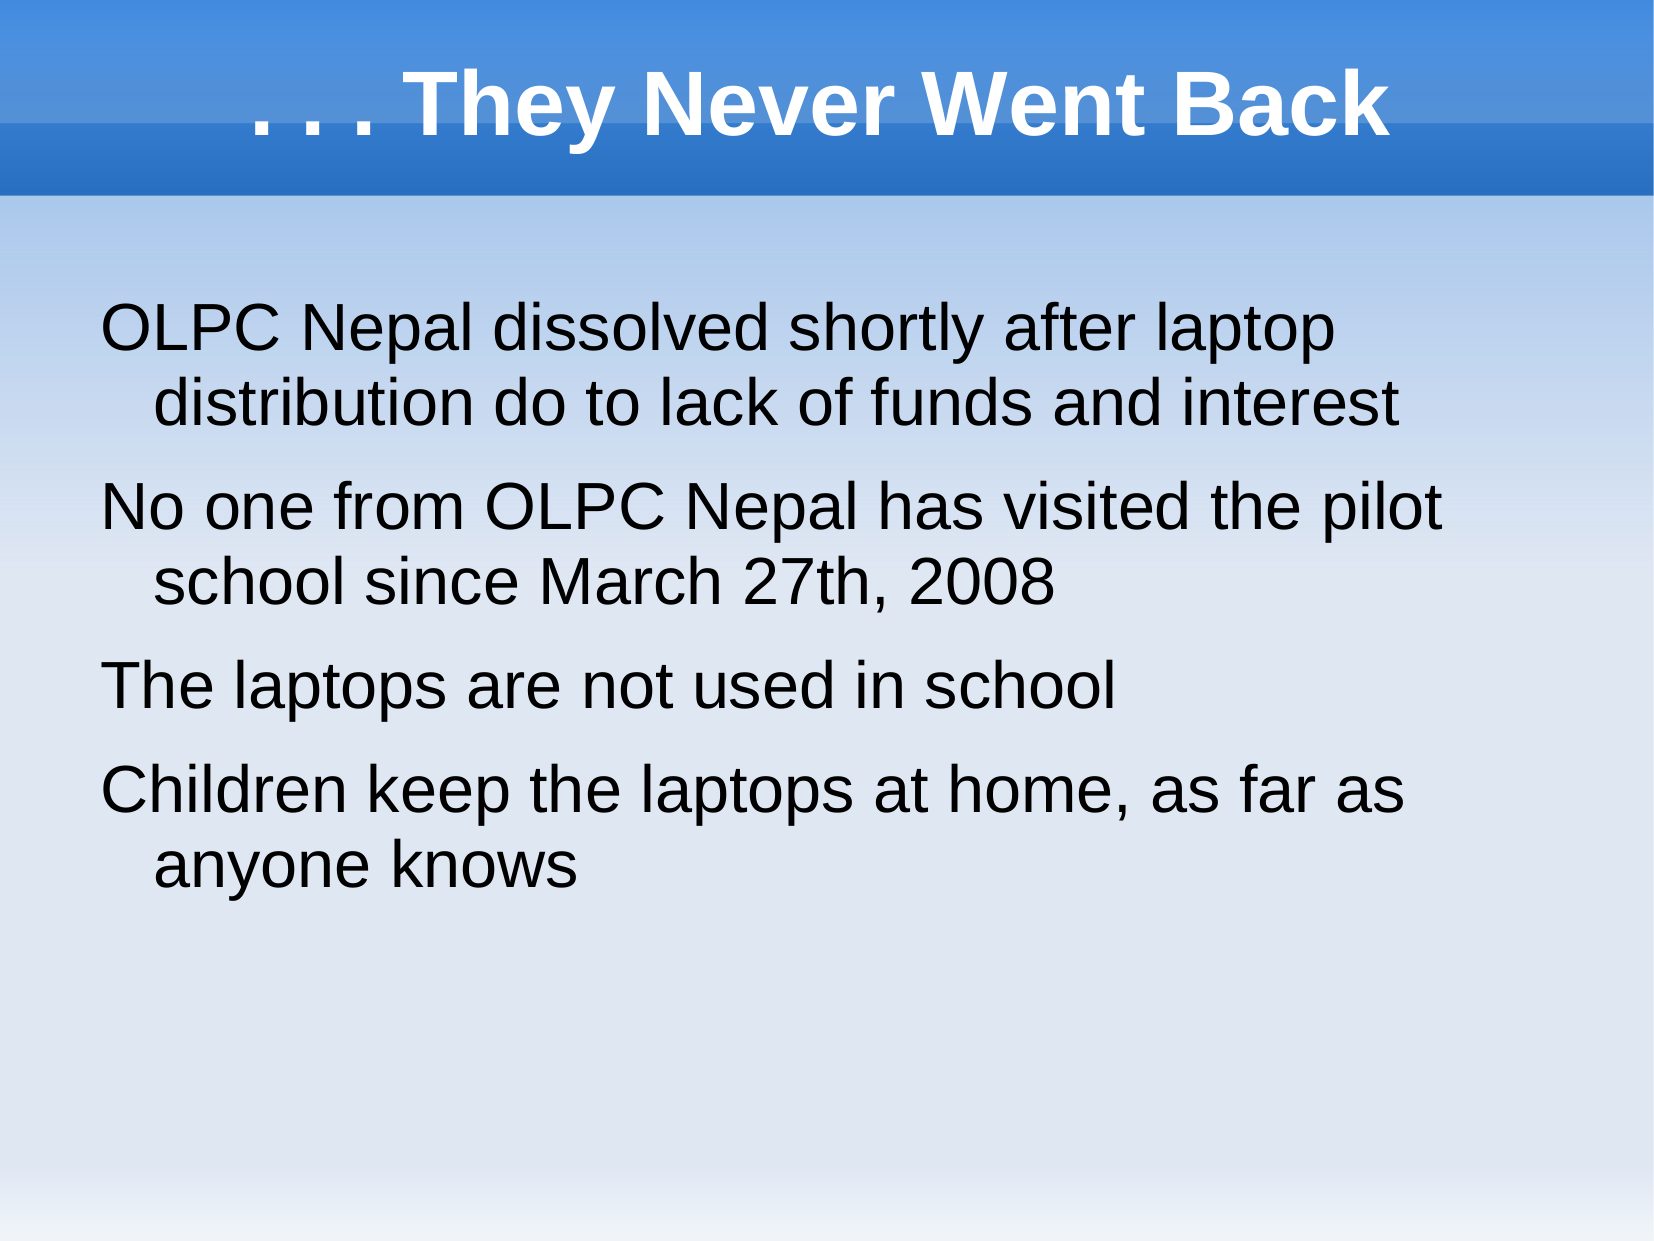

# . . . They Never Went Back
OLPC Nepal dissolved shortly after laptop distribution do to lack of funds and interest
No one from OLPC Nepal has visited the pilot school since March 27th, 2008
The laptops are not used in school
Children keep the laptops at home, as far as anyone knows